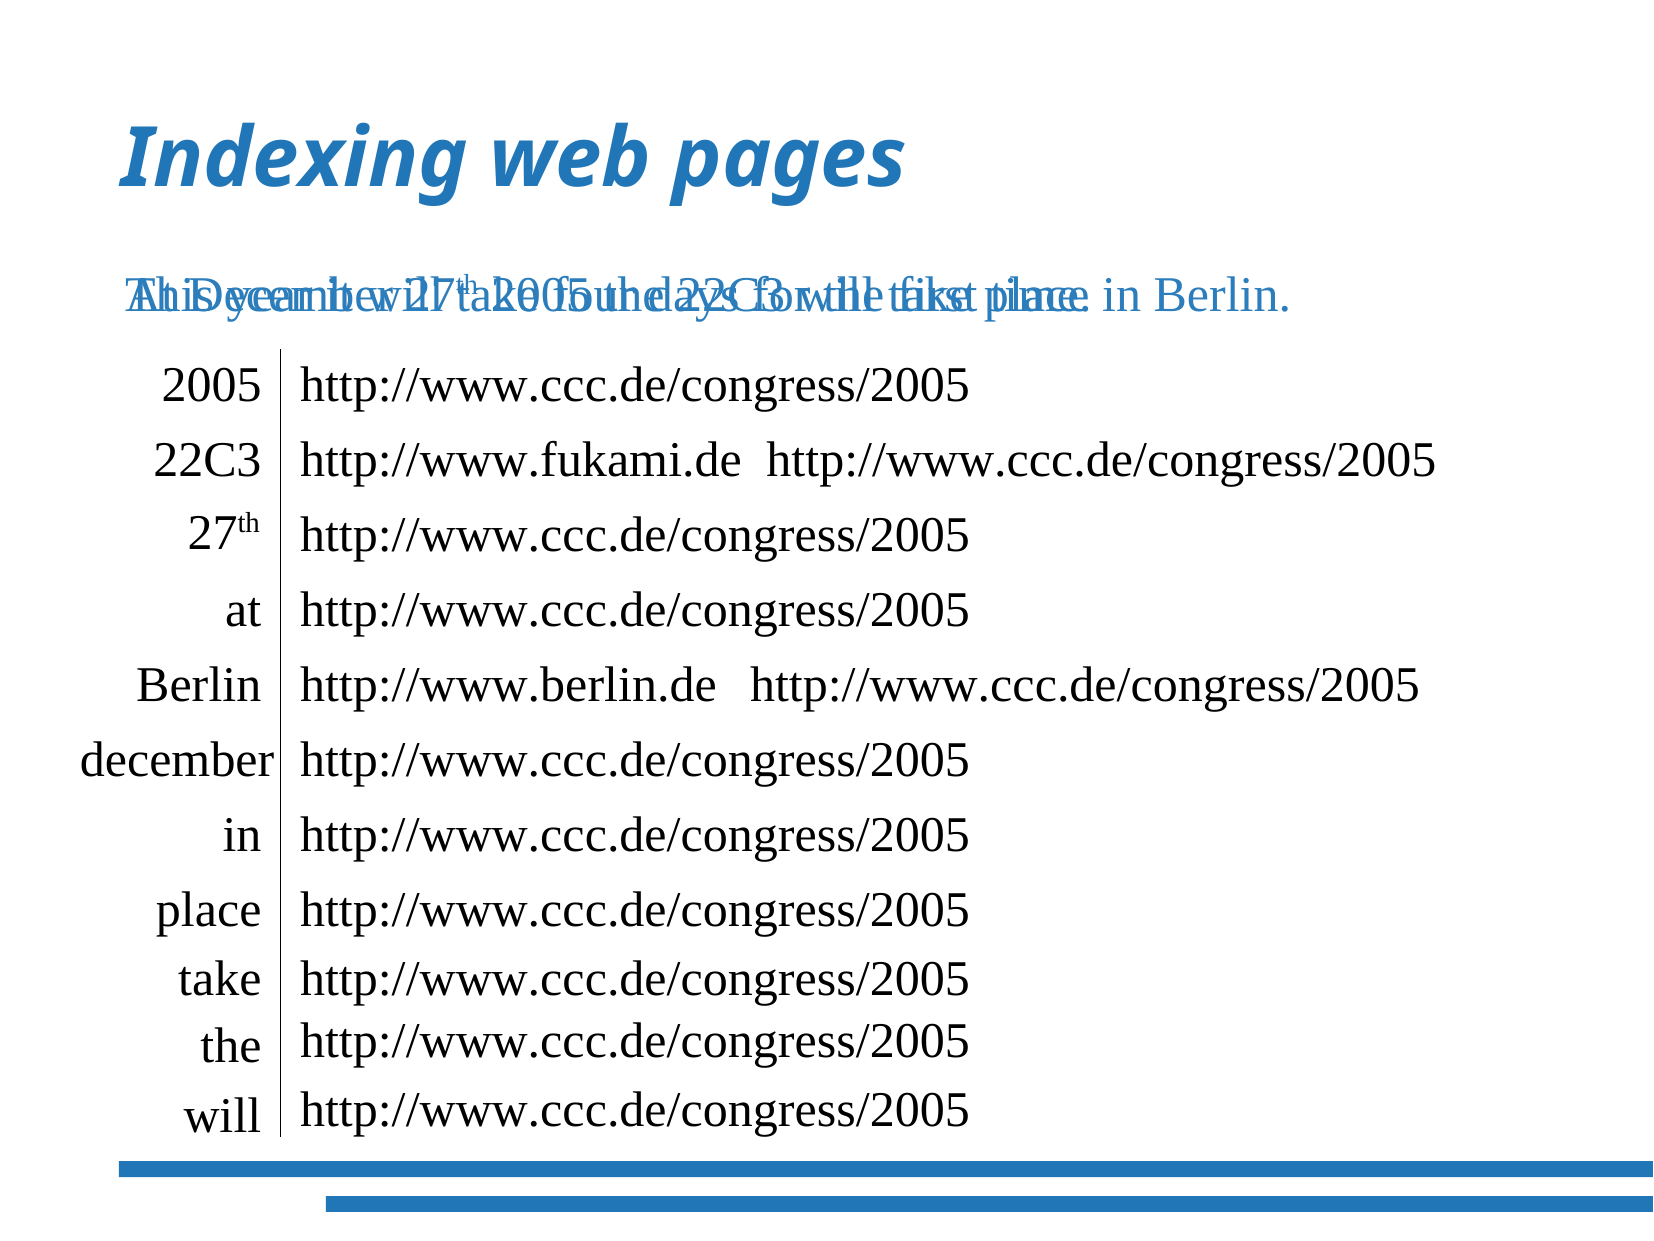

# Indexing web pages
At December 27th 2005 the 22C3 will take place in Berlin.
This year it will take four days for the first time.
2005
http://www.ccc.de/congress/2005
22C3
http://www.fukami.de
http://www.ccc.de/congress/2005
27th
http://www.ccc.de/congress/2005
at
http://www.ccc.de/congress/2005
Berlin
http://www.berlin.de
http://www.ccc.de/congress/2005
december
http://www.ccc.de/congress/2005
in
http://www.ccc.de/congress/2005
place
http://www.ccc.de/congress/2005
take
http://www.ccc.de/congress/2005
http://www.ccc.de/congress/2005
the
http://www.ccc.de/congress/2005
will